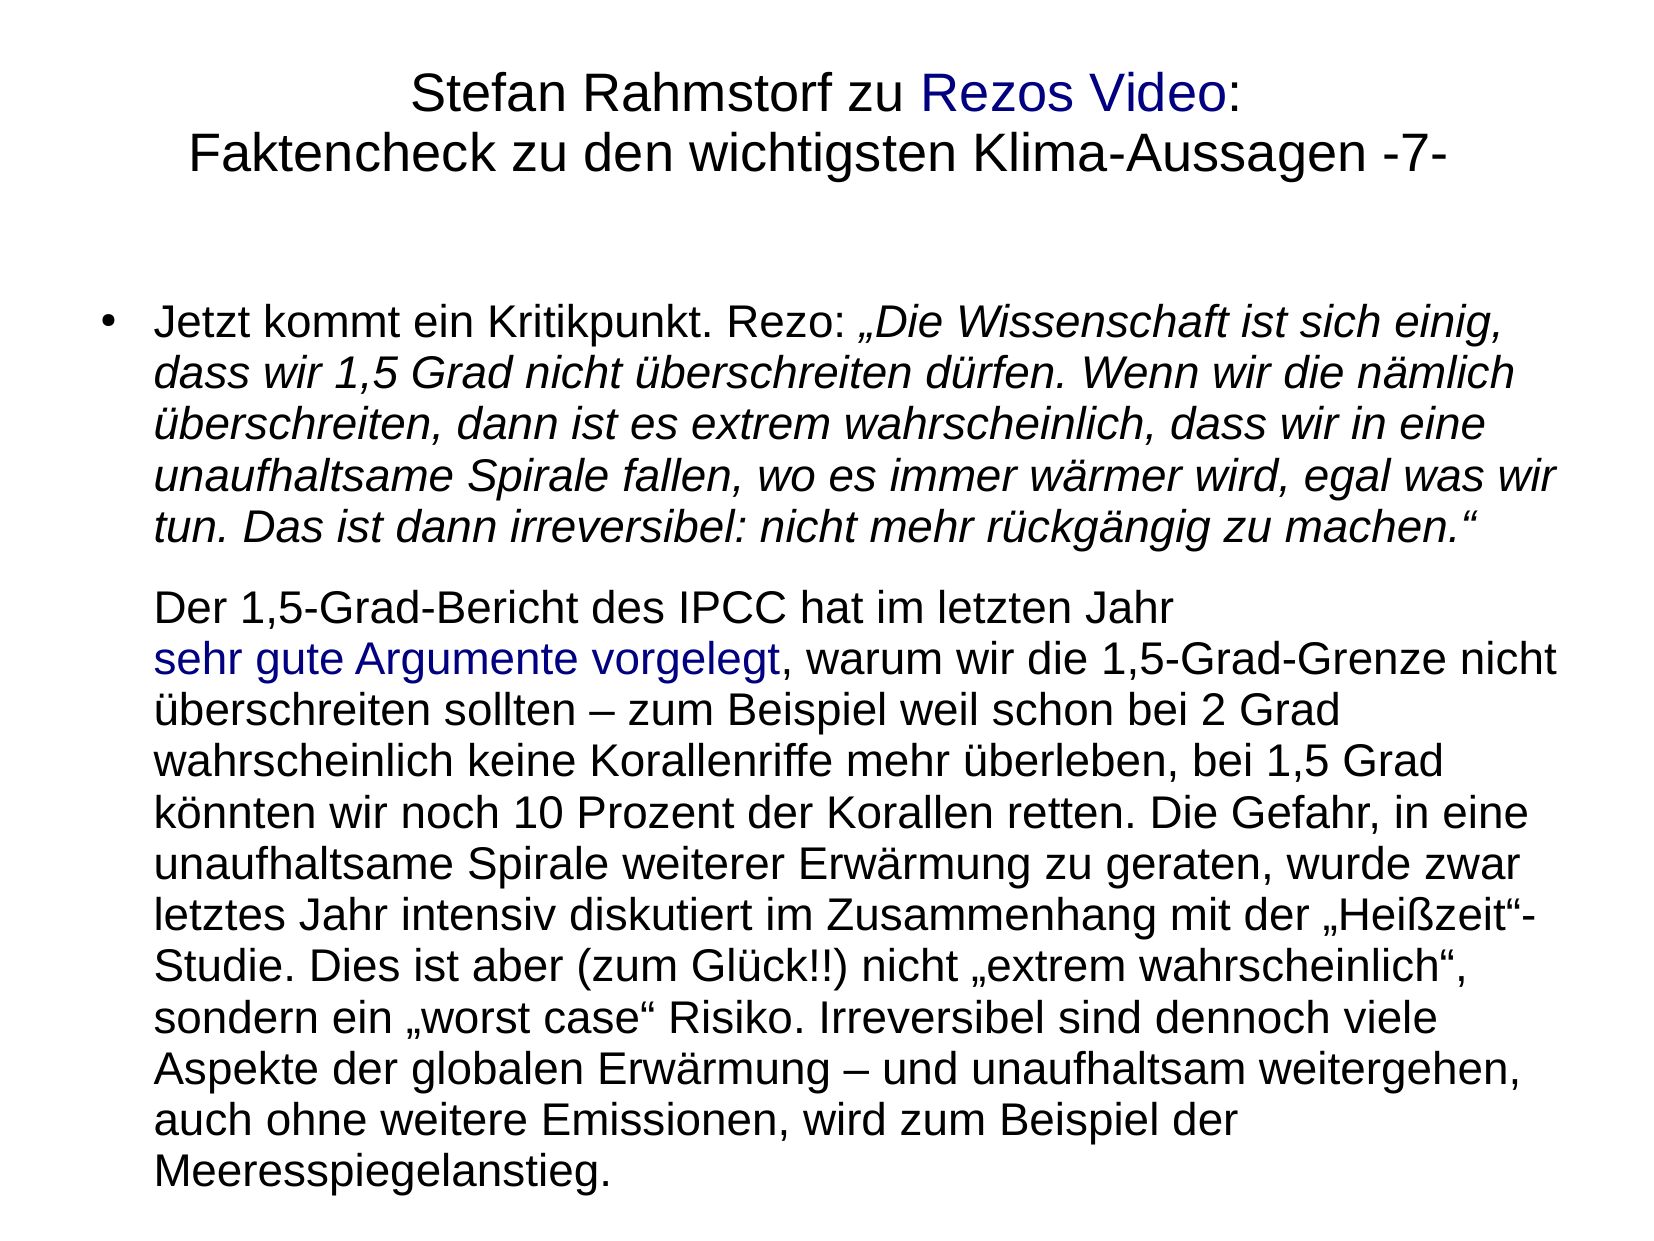

#
Stefan Rahmstorf zu Rezos Video:
Faktencheck zu den wichtigsten Klima-Aussagen -7-
Jetzt kommt ein Kritikpunkt. Rezo: „Die Wissenschaft ist sich einig, dass wir 1,5 Grad nicht überschreiten dürfen. Wenn wir die nämlich überschreiten, dann ist es extrem wahrscheinlich, dass wir in eine unaufhaltsame Spirale fallen, wo es immer wärmer wird, egal was wir tun. Das ist dann irreversibel: nicht mehr rückgängig zu machen.“
Der 1,5-Grad-Bericht des IPCC hat im letzten Jahr sehr gute Argumente vorgelegt, warum wir die 1,5-Grad-Grenze nicht überschreiten sollten – zum Beispiel weil schon bei 2 Grad wahrscheinlich keine Korallenriffe mehr überleben, bei 1,5 Grad könnten wir noch 10 Prozent der Korallen retten. Die Gefahr, in eine unaufhaltsame Spirale weiterer Erwärmung zu geraten, wurde zwar letztes Jahr intensiv diskutiert im Zusammenhang mit der „Heißzeit“-Studie. Dies ist aber (zum Glück!!) nicht „extrem wahrscheinlich“, sondern ein „worst case“ Risiko. Irreversibel sind dennoch viele Aspekte der globalen Erwärmung – und unaufhaltsam weitergehen, auch ohne weitere Emissionen, wird zum Beispiel der Meeresspiegelanstieg.